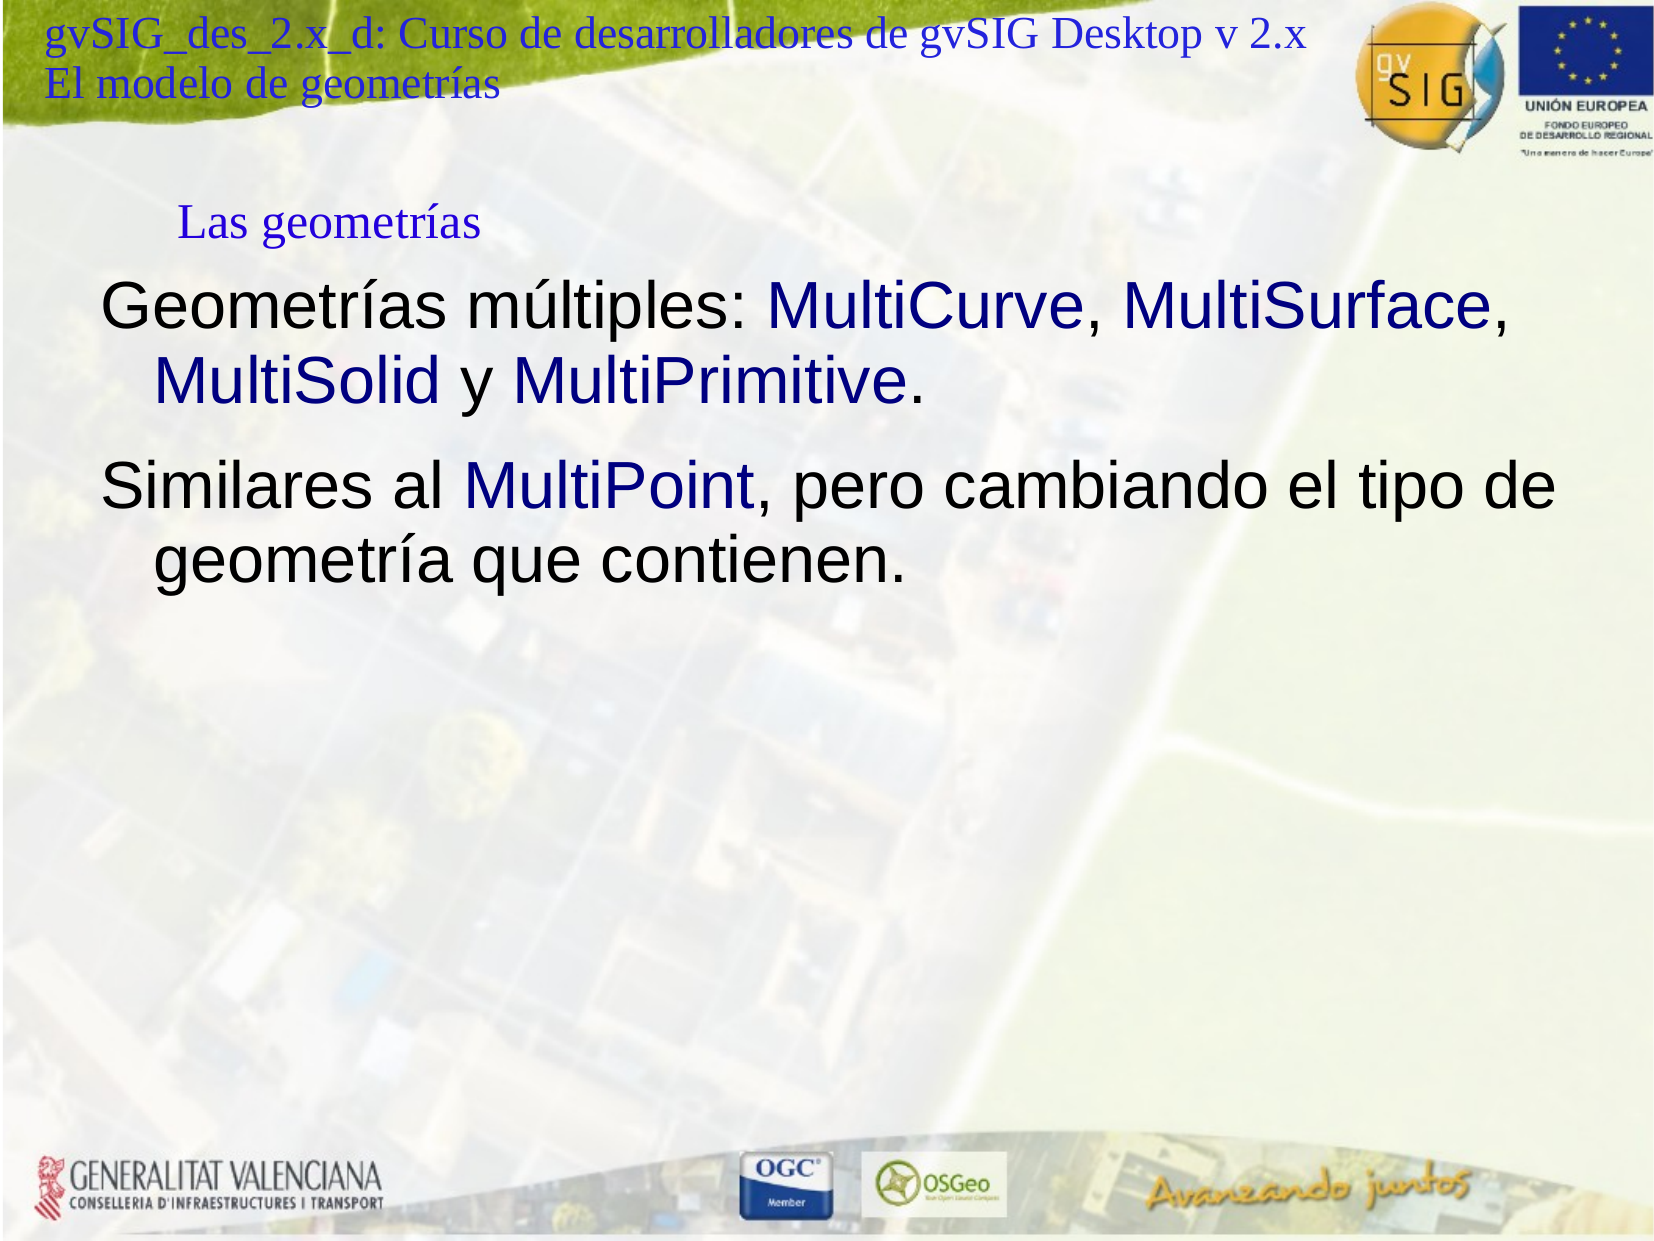

Las geometrías
# Geometrías múltiples: MultiCurve, MultiSurface, MultiSolid y MultiPrimitive.
Similares al MultiPoint, pero cambiando el tipo de geometría que contienen.